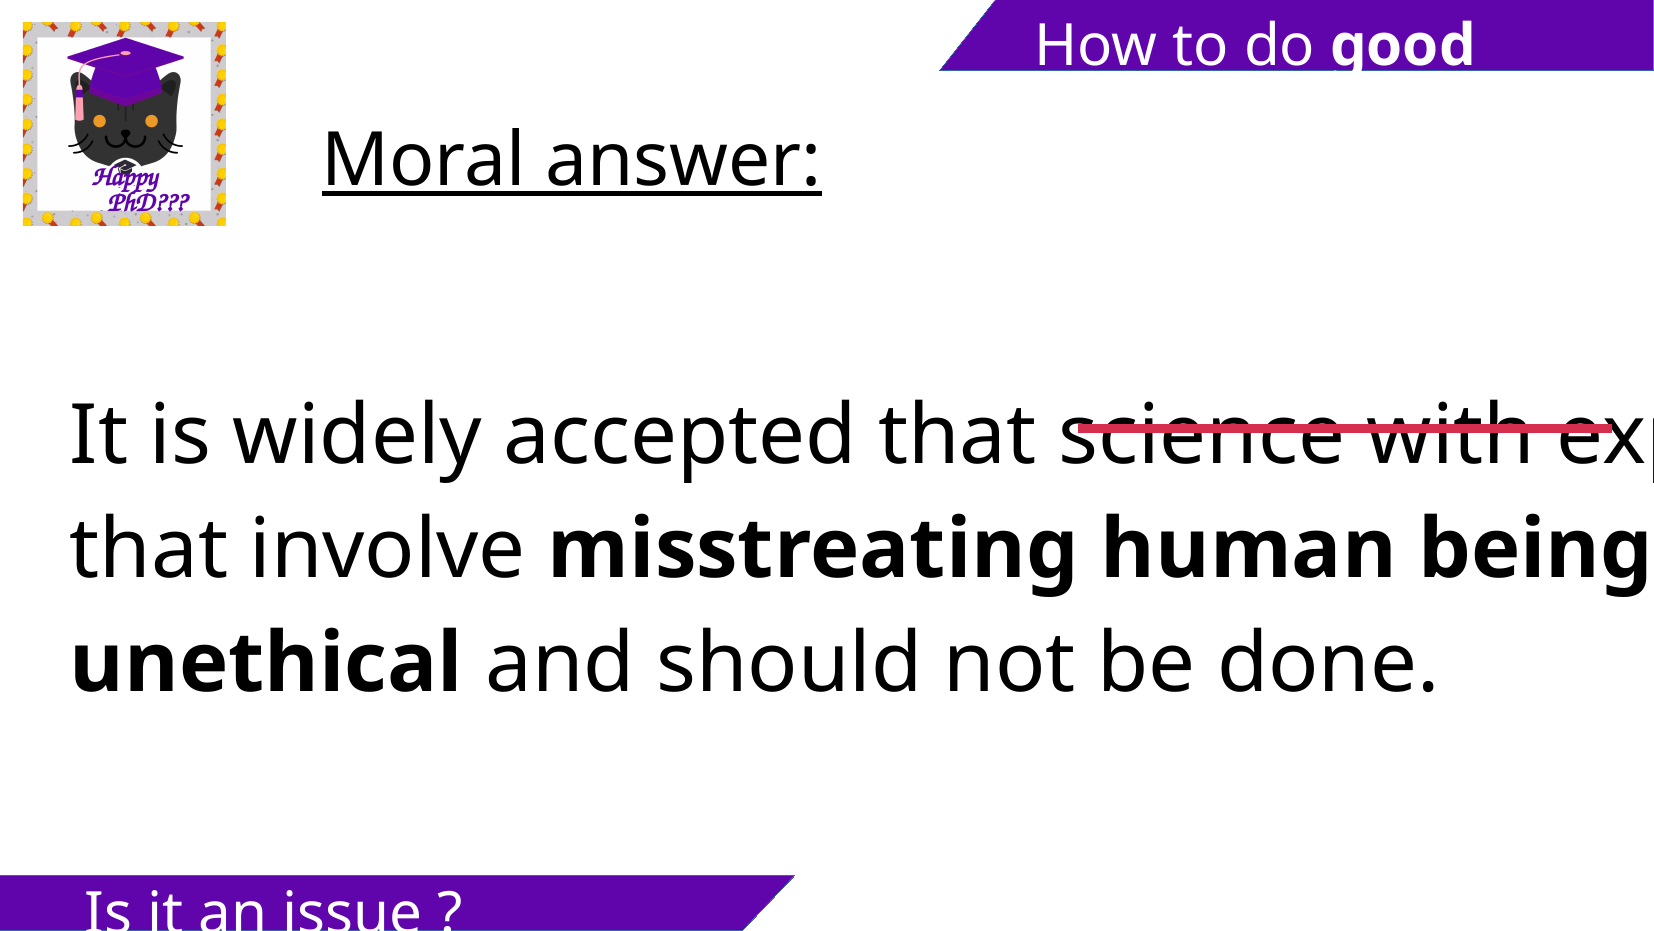

Moral answer:
It is widely accepted that science with experiments
that involve misstreating human beings is
unethical and should not be done.
Is it an issue ?